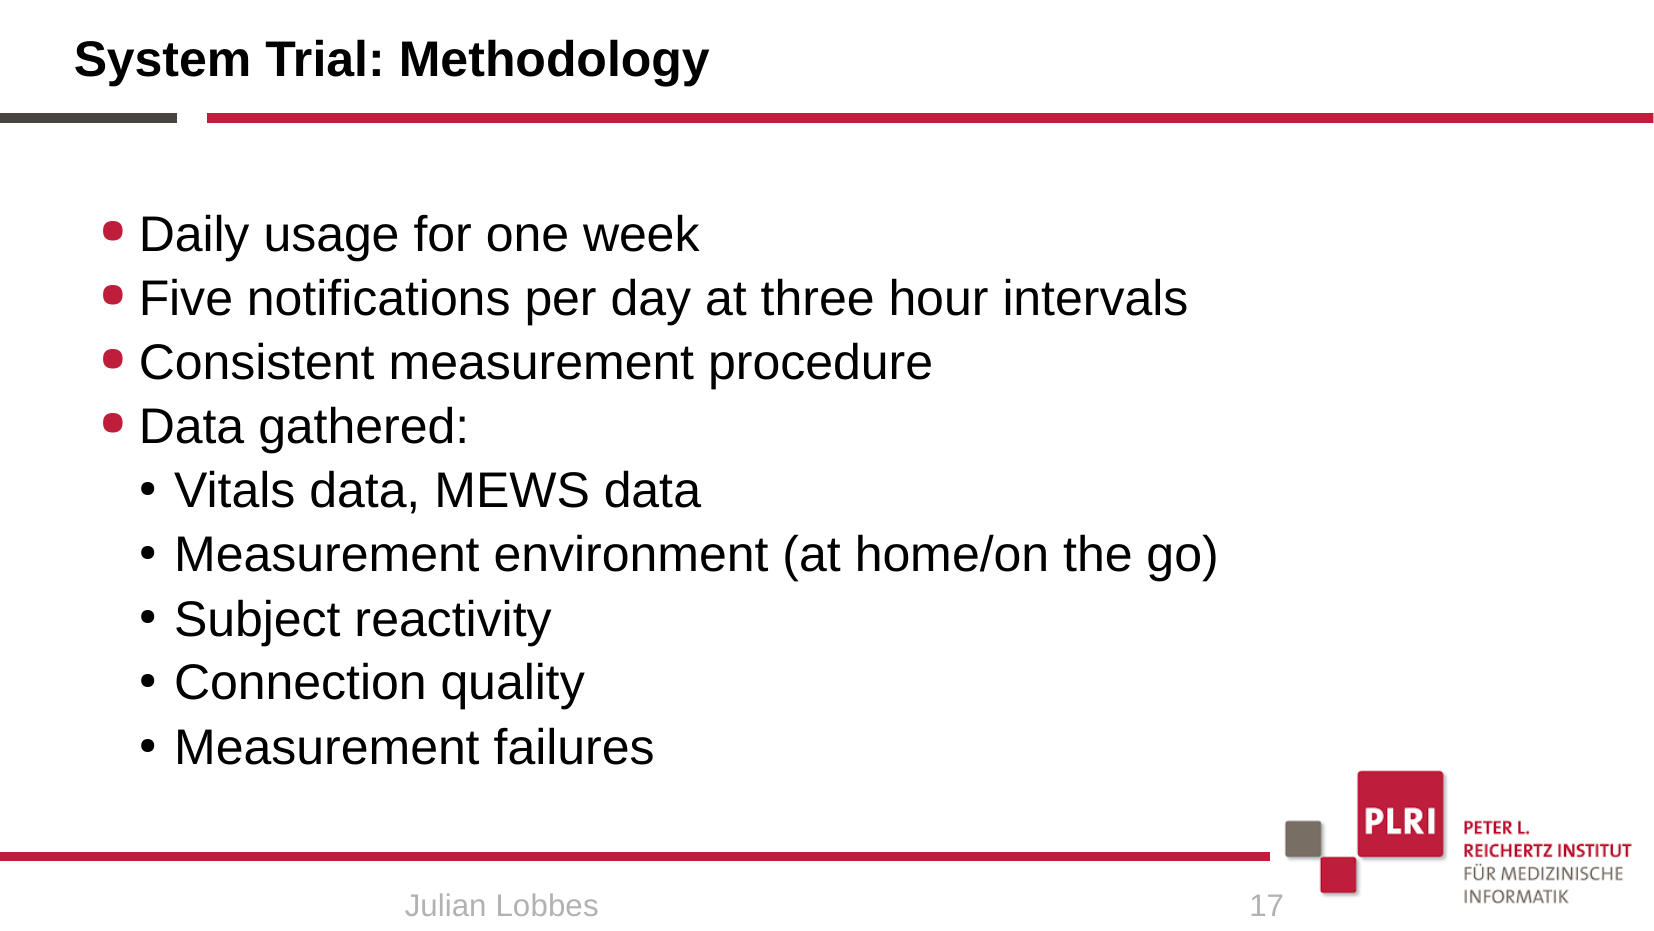

System Trial: Methodology
Daily usage for one week
Five notifications per day at three hour intervals
Consistent measurement procedure
Data gathered:
Vitals data, MEWS data
Measurement environment (at home/on the go)
Subject reactivity
Connection quality
Measurement failures
Julian Lobbes